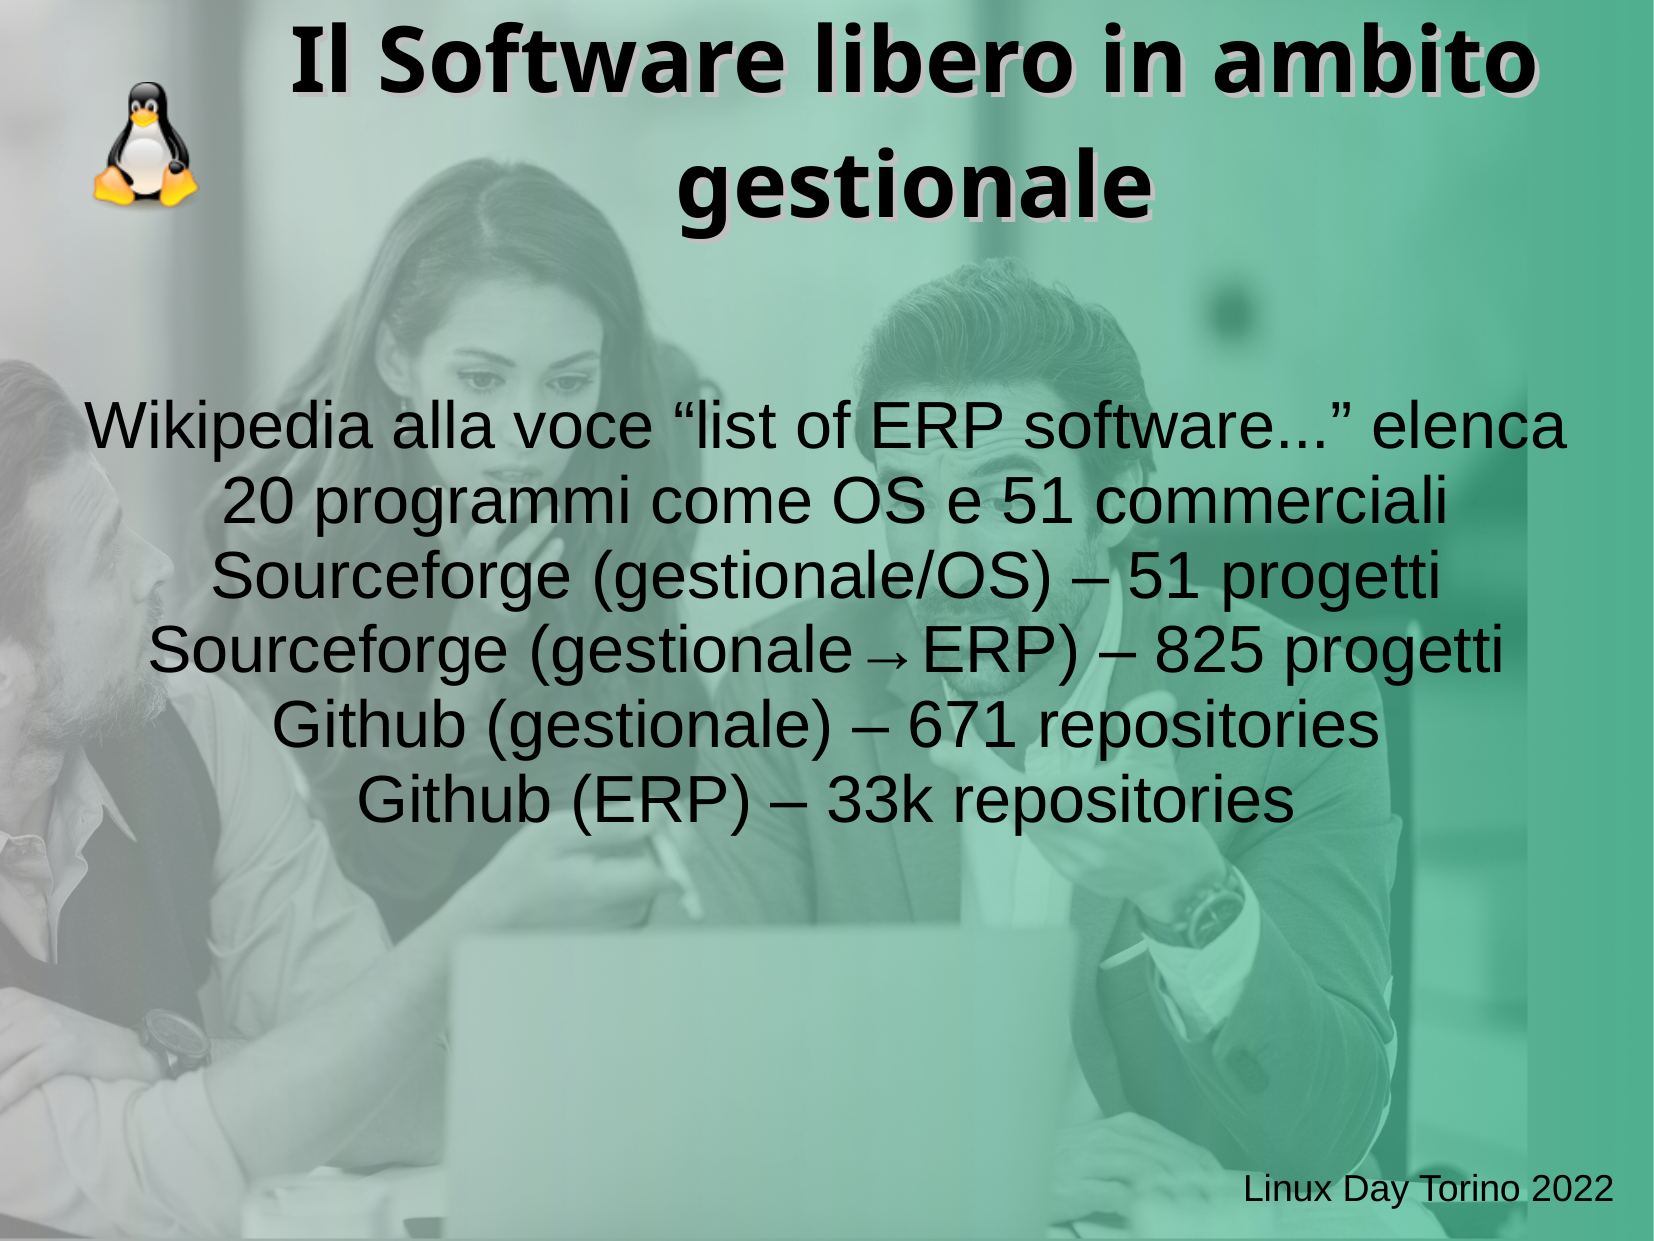

# Il Software libero in ambito gestionale
Wikipedia alla voce “list of ERP software...” elenca 20 programmi come OS e 51 commerciali
Sourceforge (gestionale/OS) – 51 progetti
Sourceforge (gestionale→ERP) – 825 progetti
Github (gestionale) – 671 repositories
Github (ERP) – 33k repositories
Linux Day Torino 2022